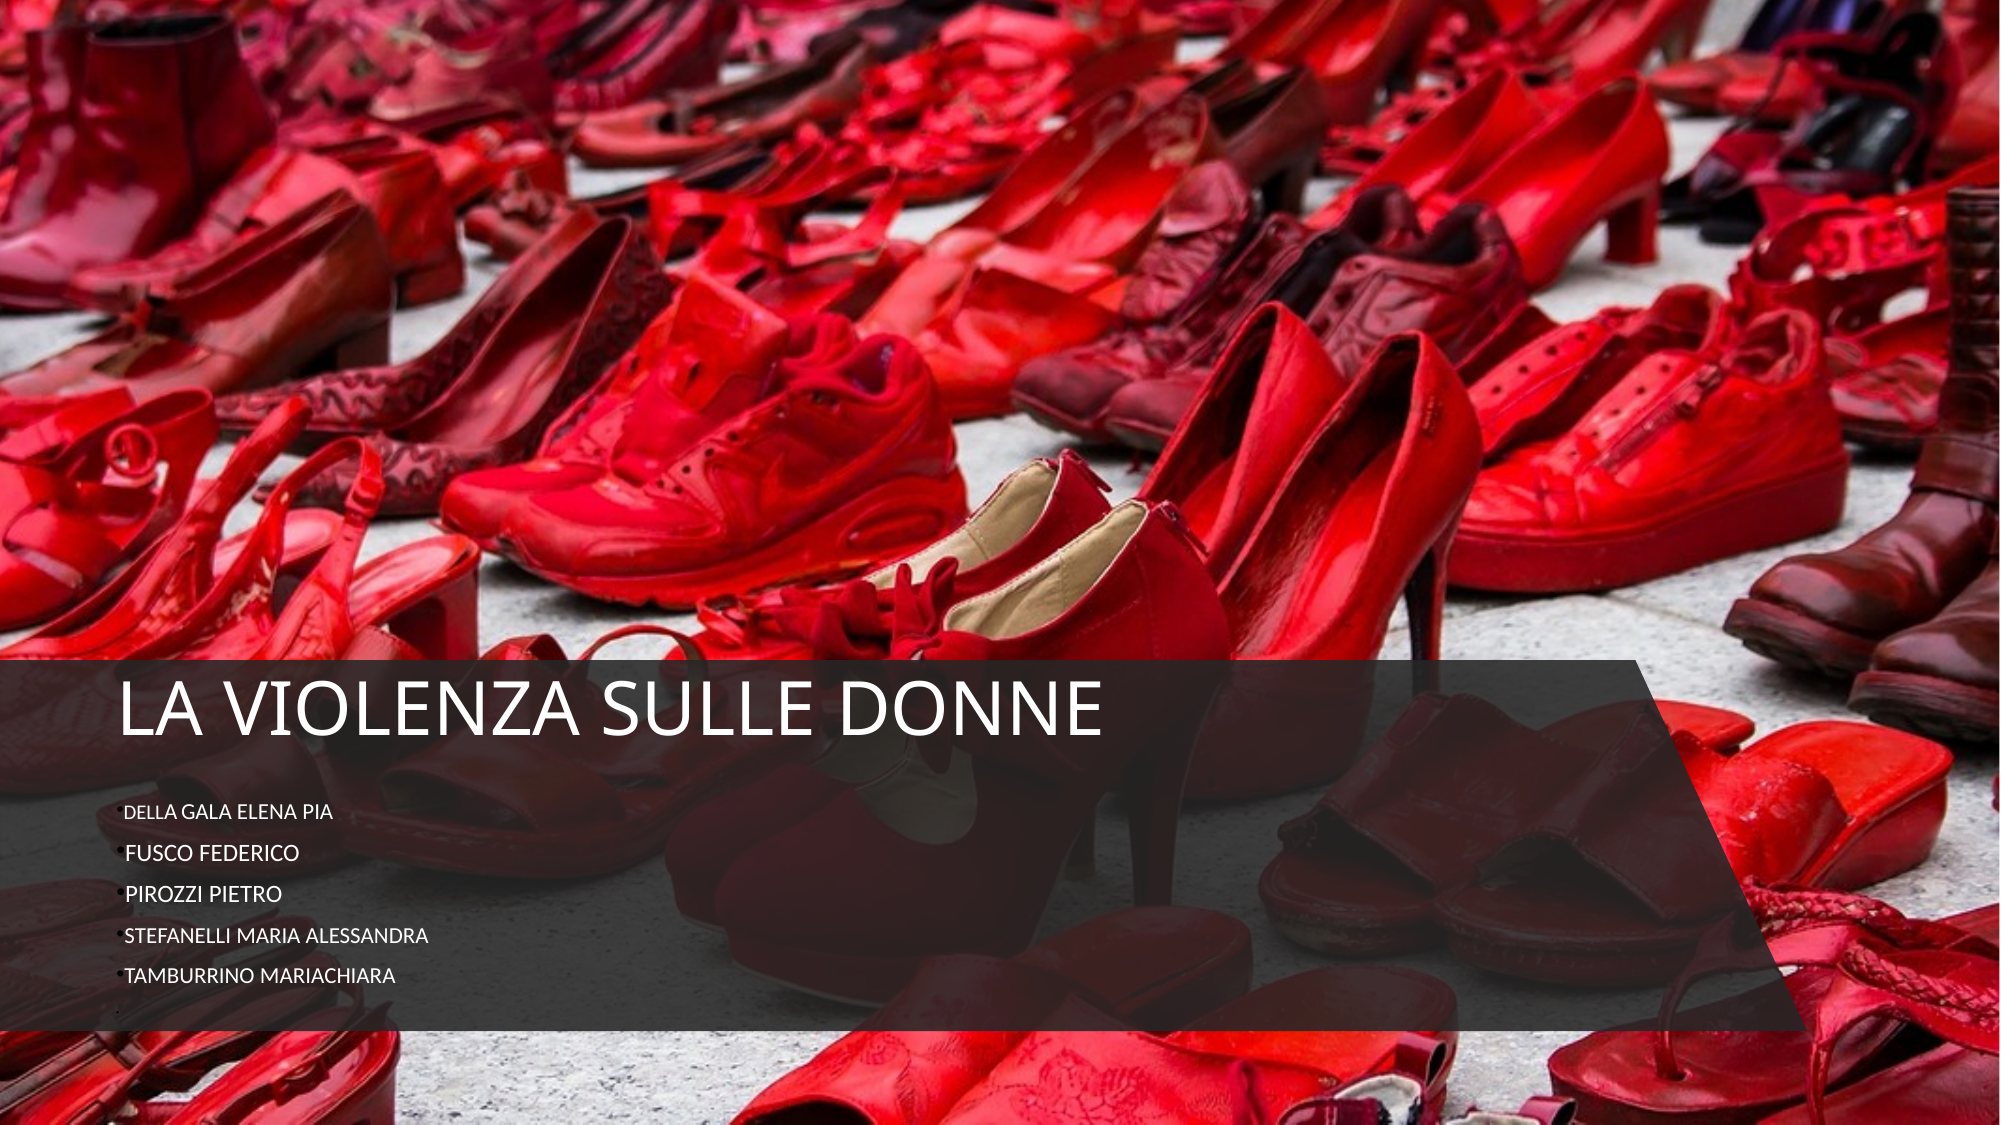

# LA VIOLENZA SULLE DONNE
DELLA GALA ELENA PIA
FUSCO FEDERICO
PIROZZI PIETRO
STEFANELLI MARIA ALESSANDRA
TAMBURRINO MARIACHIARA